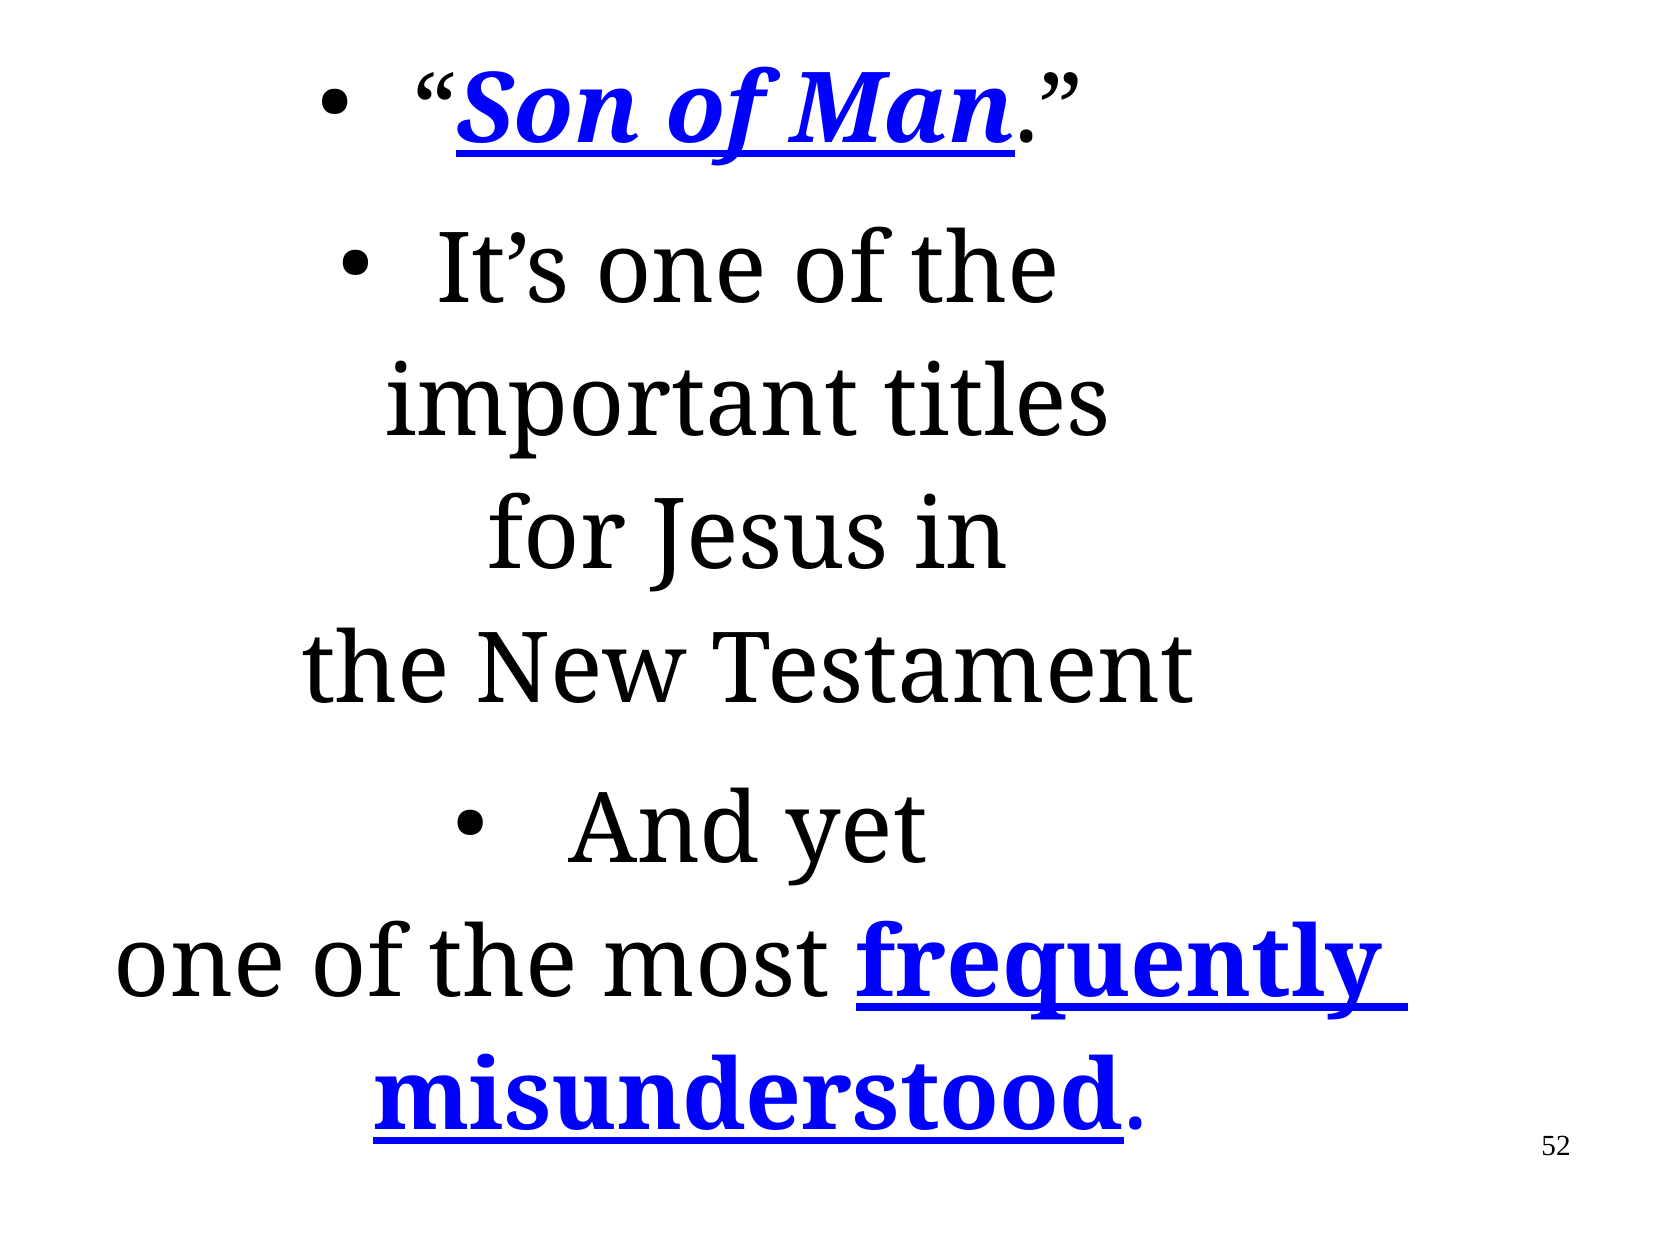

# “Son of Man.”
It’s one of the
important titles
for Jesus in
the New Testament
And yet
one of the most frequently 
misunderstood.
52